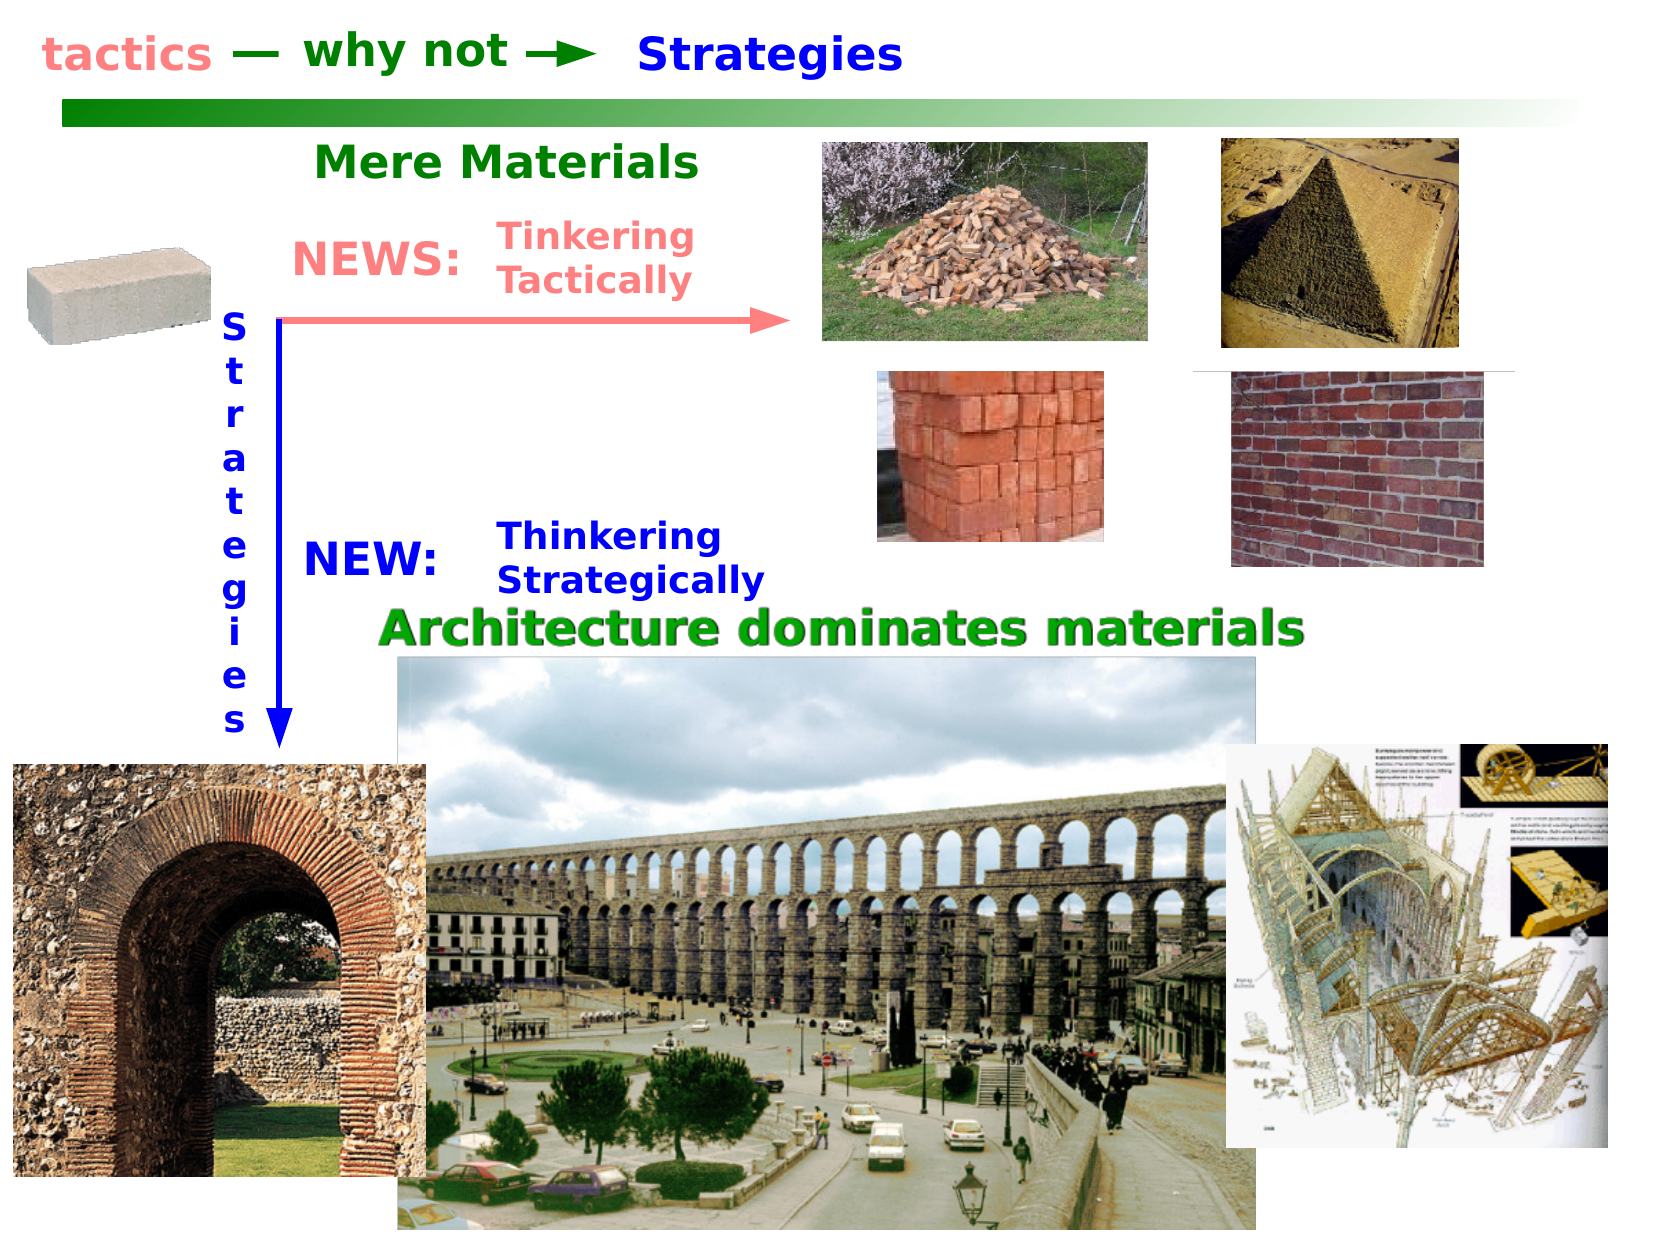

why not
Strategies
tactics
Mere Materials
Tinkering Tactically
NEWS:
S
t
r
a
t
e
g
i
e
s
Thinkering Strategically
NEW: